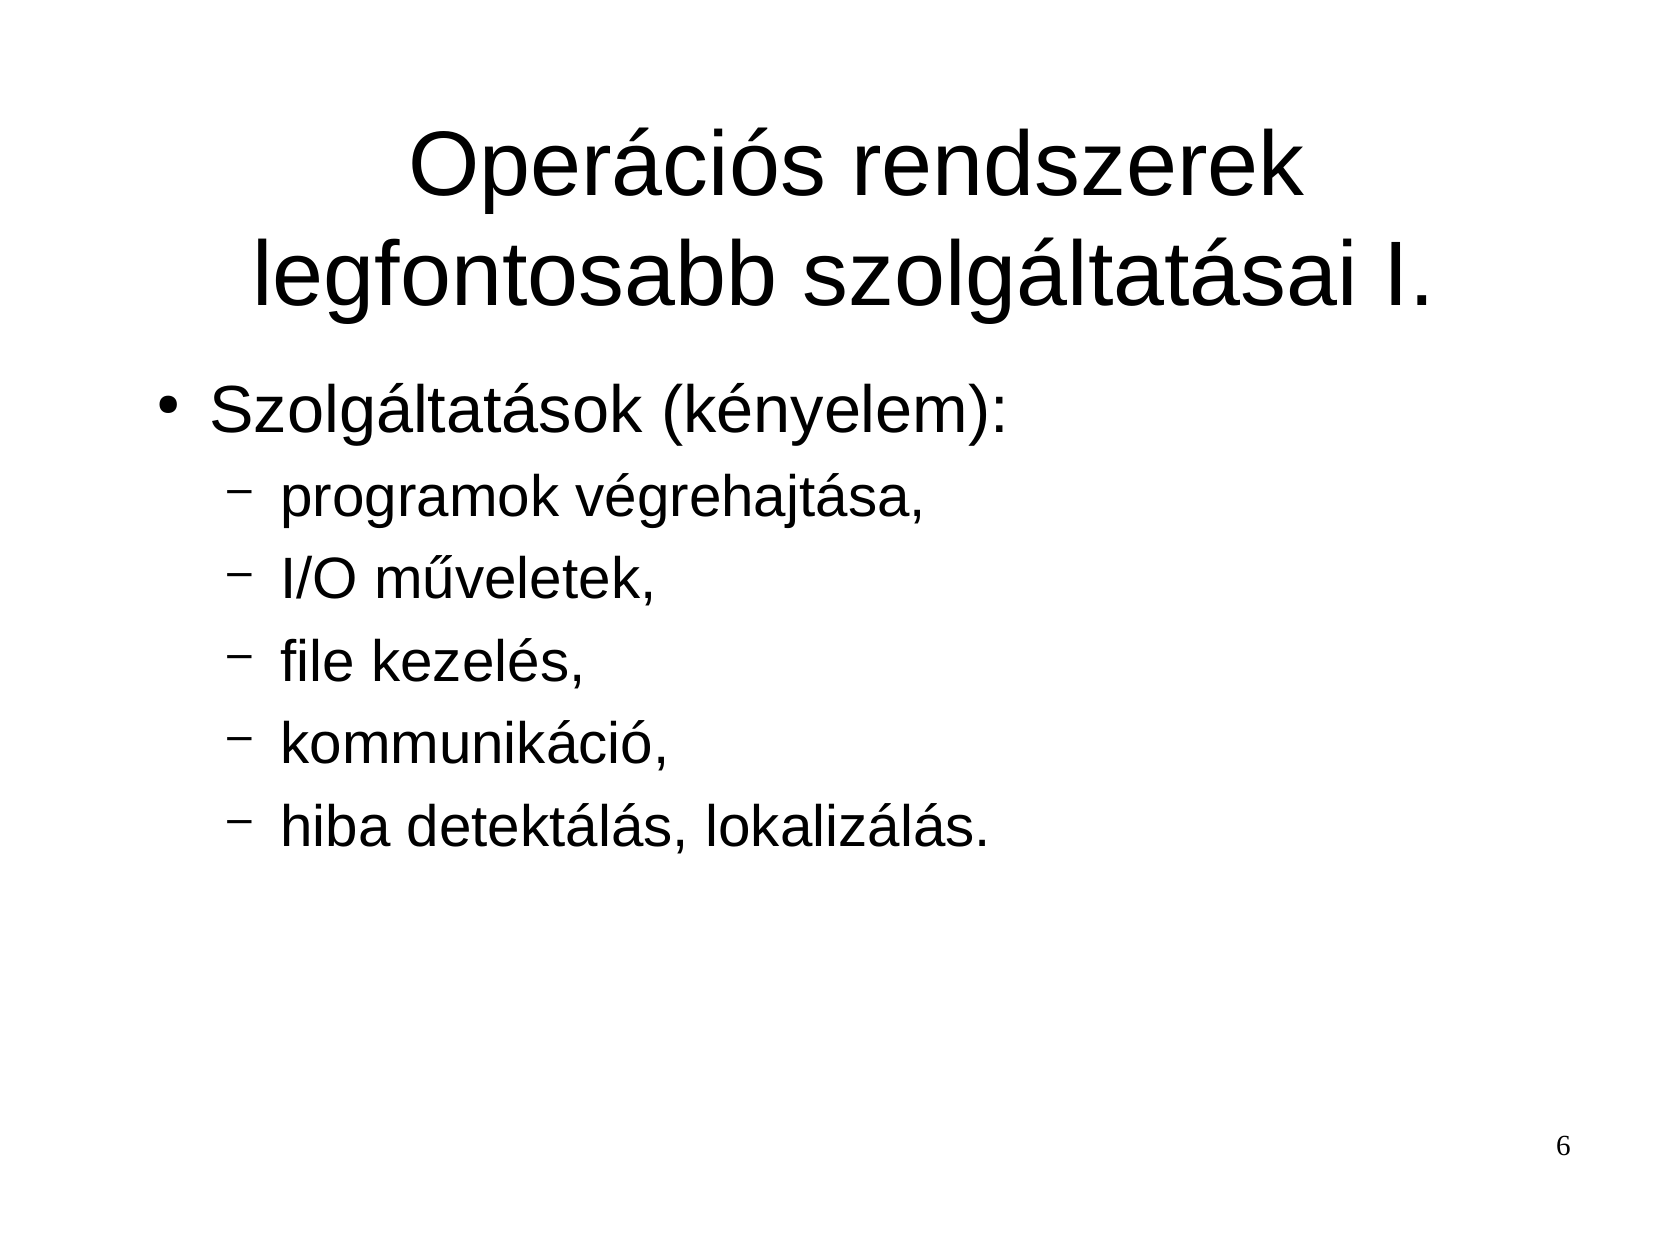

# Operációs rendszerek legfontosabb szolgáltatásai I.
Szolgáltatások (kényelem):
programok végrehajtása,
I/O műveletek,
file kezelés,
kommunikáció,
hiba detektálás, lokalizálás.
6